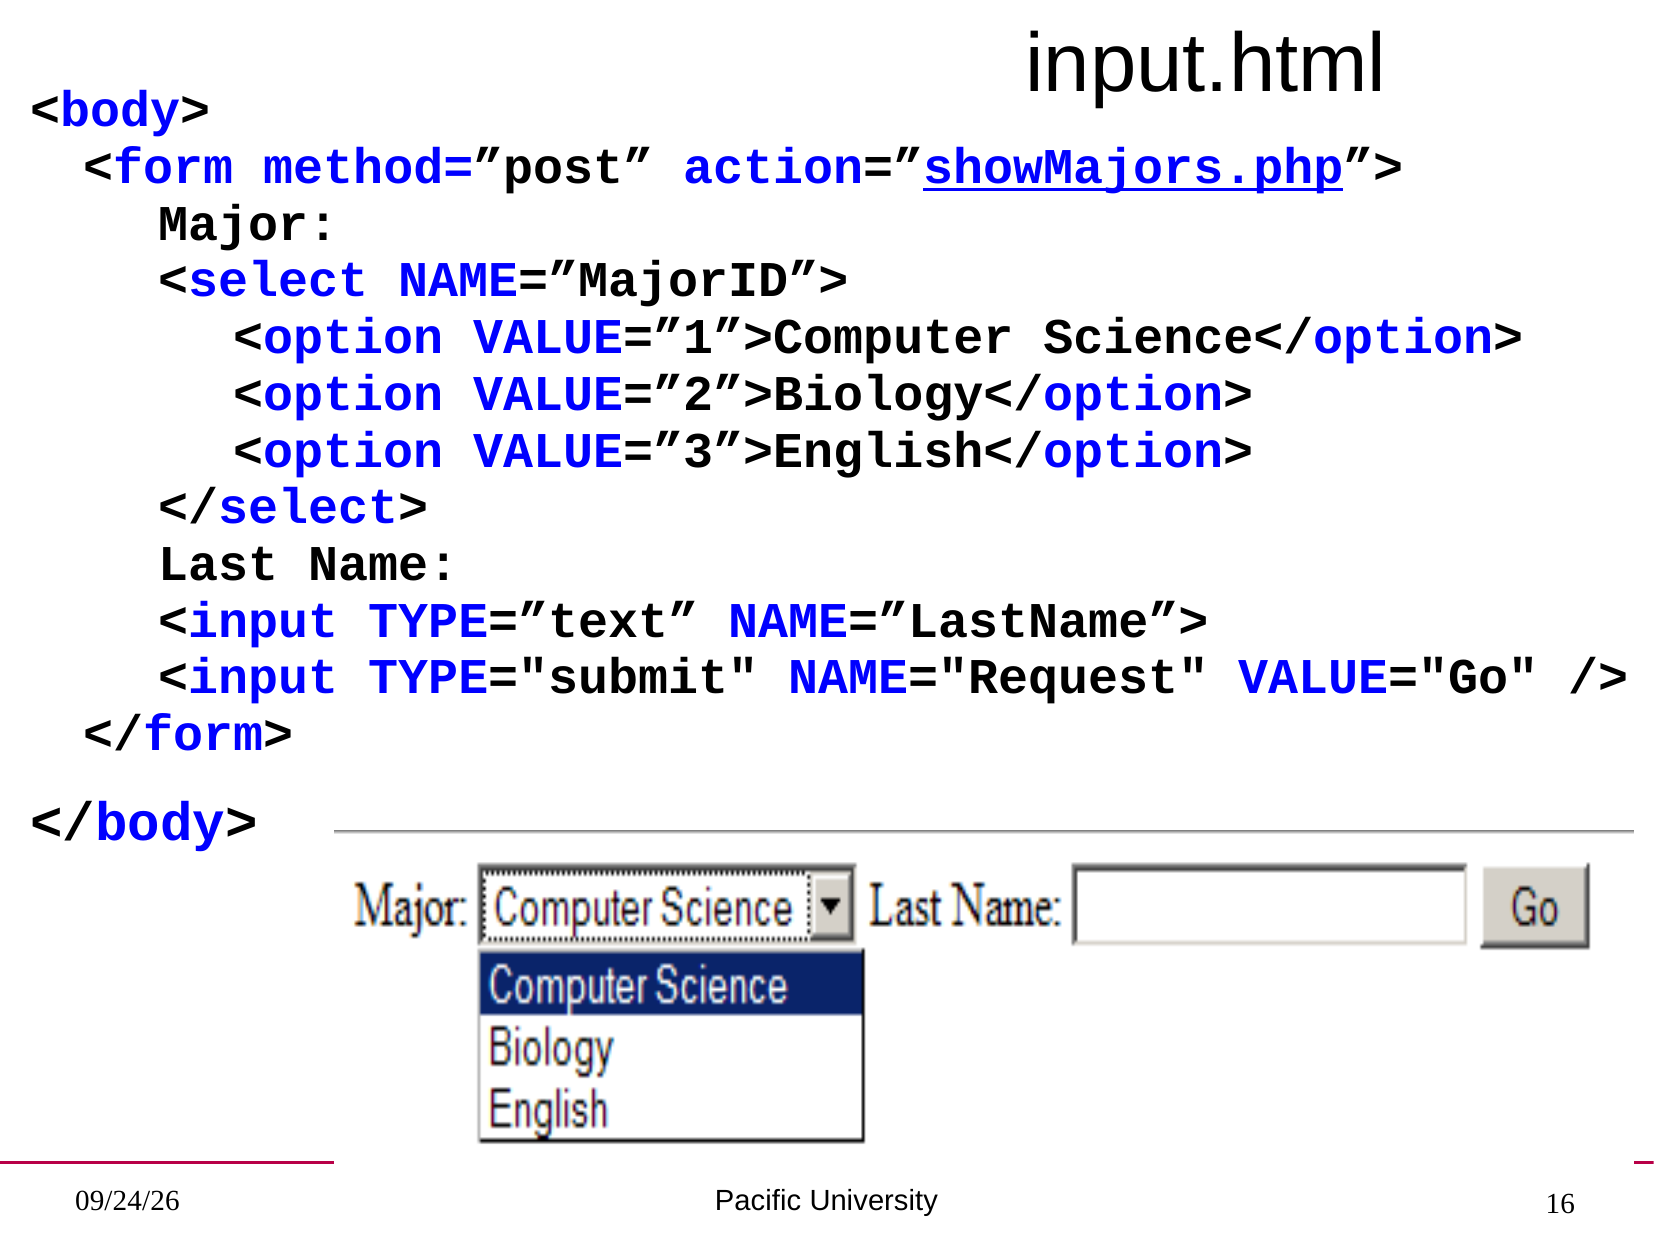

# input.html
<body>
<form method=”post” action=”showMajors.php”>
	Major:
	<select NAME=”MajorID”>
		<option VALUE=”1”>Computer Science</option>
		<option VALUE=”2”>Biology</option>
		<option VALUE=”3”>English</option>
	</select>
	Last Name:
	<input TYPE=”text” NAME=”LastName”>
	<input TYPE="submit" NAME="Request" VALUE="Go" />
</form>
</body>